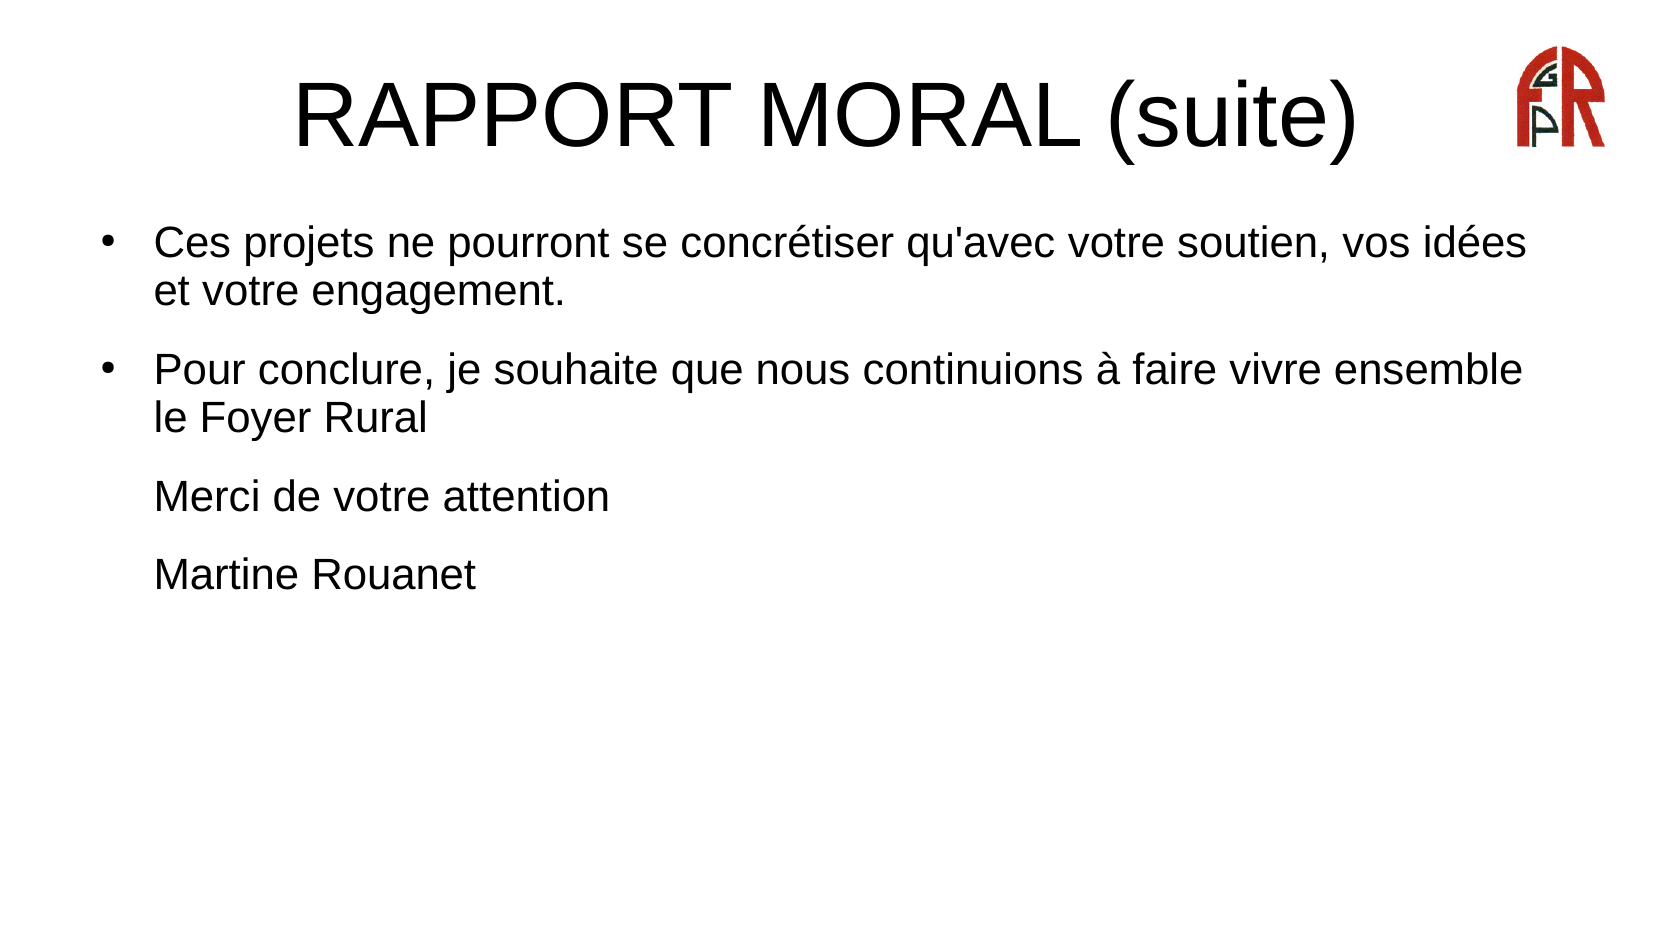

# RAPPORT MORAL (suite)
Ces projets ne pourront se concrétiser qu'avec votre soutien, vos idées et votre engagement.
Pour conclure, je souhaite que nous continuions à faire vivre ensemble le Foyer Rural
Merci de votre attention
Martine Rouanet